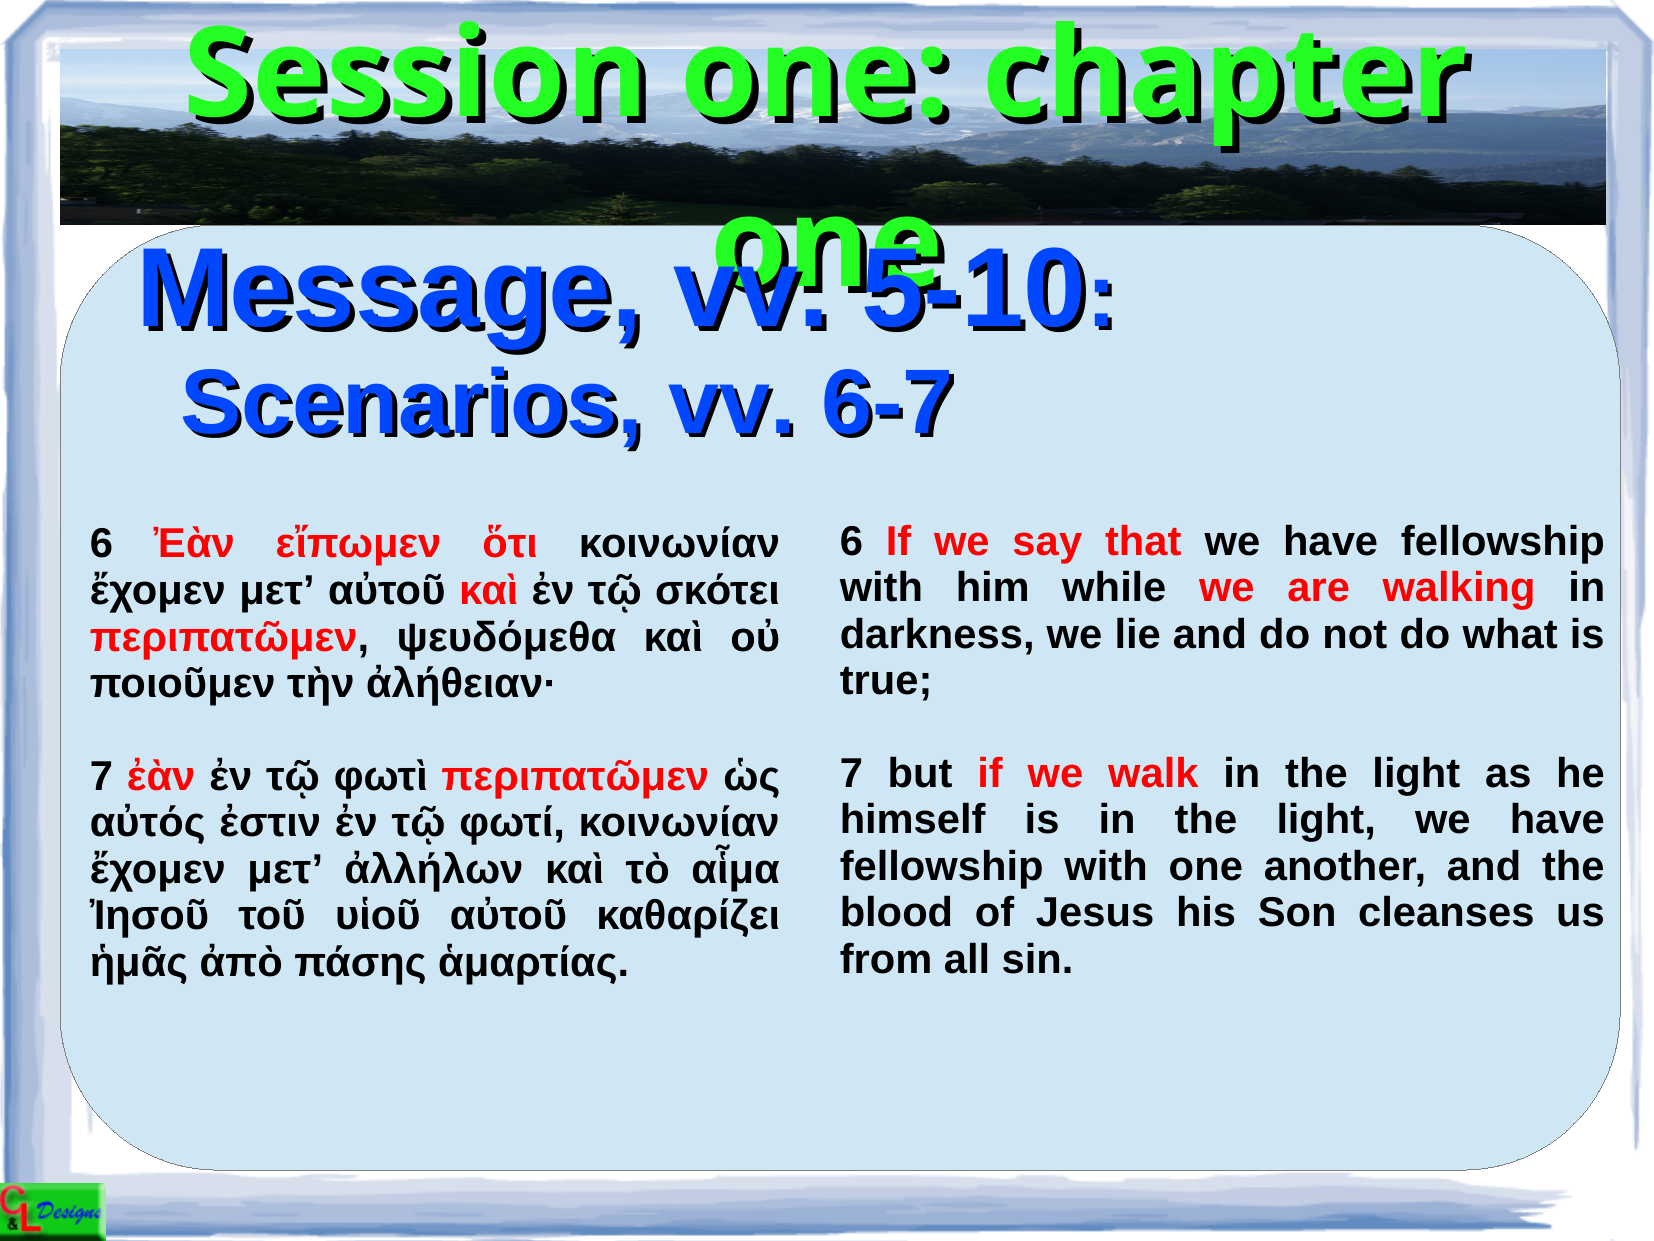

# Session one: chapter one
 Message, vv. 5-10:
	Scenarios, vv. 6-7
6 If we say that we have fellowship with him while we are walking in darkness, we lie and do not do what is true;
7 but if we walk in the light as he himself is in the light, we have fellowship with one another, and the blood of Jesus his Son cleanses us from all sin.
6 Ἐὰν εἴπωμεν ὅτι κοινωνίαν ἔχομεν μετʼ αὐτοῦ καὶ ἐν τῷ σκότει περιπατῶμεν, ψευδόμεθα καὶ οὐ ποιοῦμεν τὴν ἀλήθειαν·
7 ἐὰν ἐν τῷ φωτὶ περιπατῶμεν ὡς αὐτός ἐστιν ἐν τῷ φωτί, κοινωνίαν ἔχομεν μετʼ ἀλλήλων καὶ τὸ αἷμα Ἰησοῦ τοῦ υἱοῦ αὐτοῦ καθαρίζει ἡμᾶς ἀπὸ πάσης ἁμαρτίας.